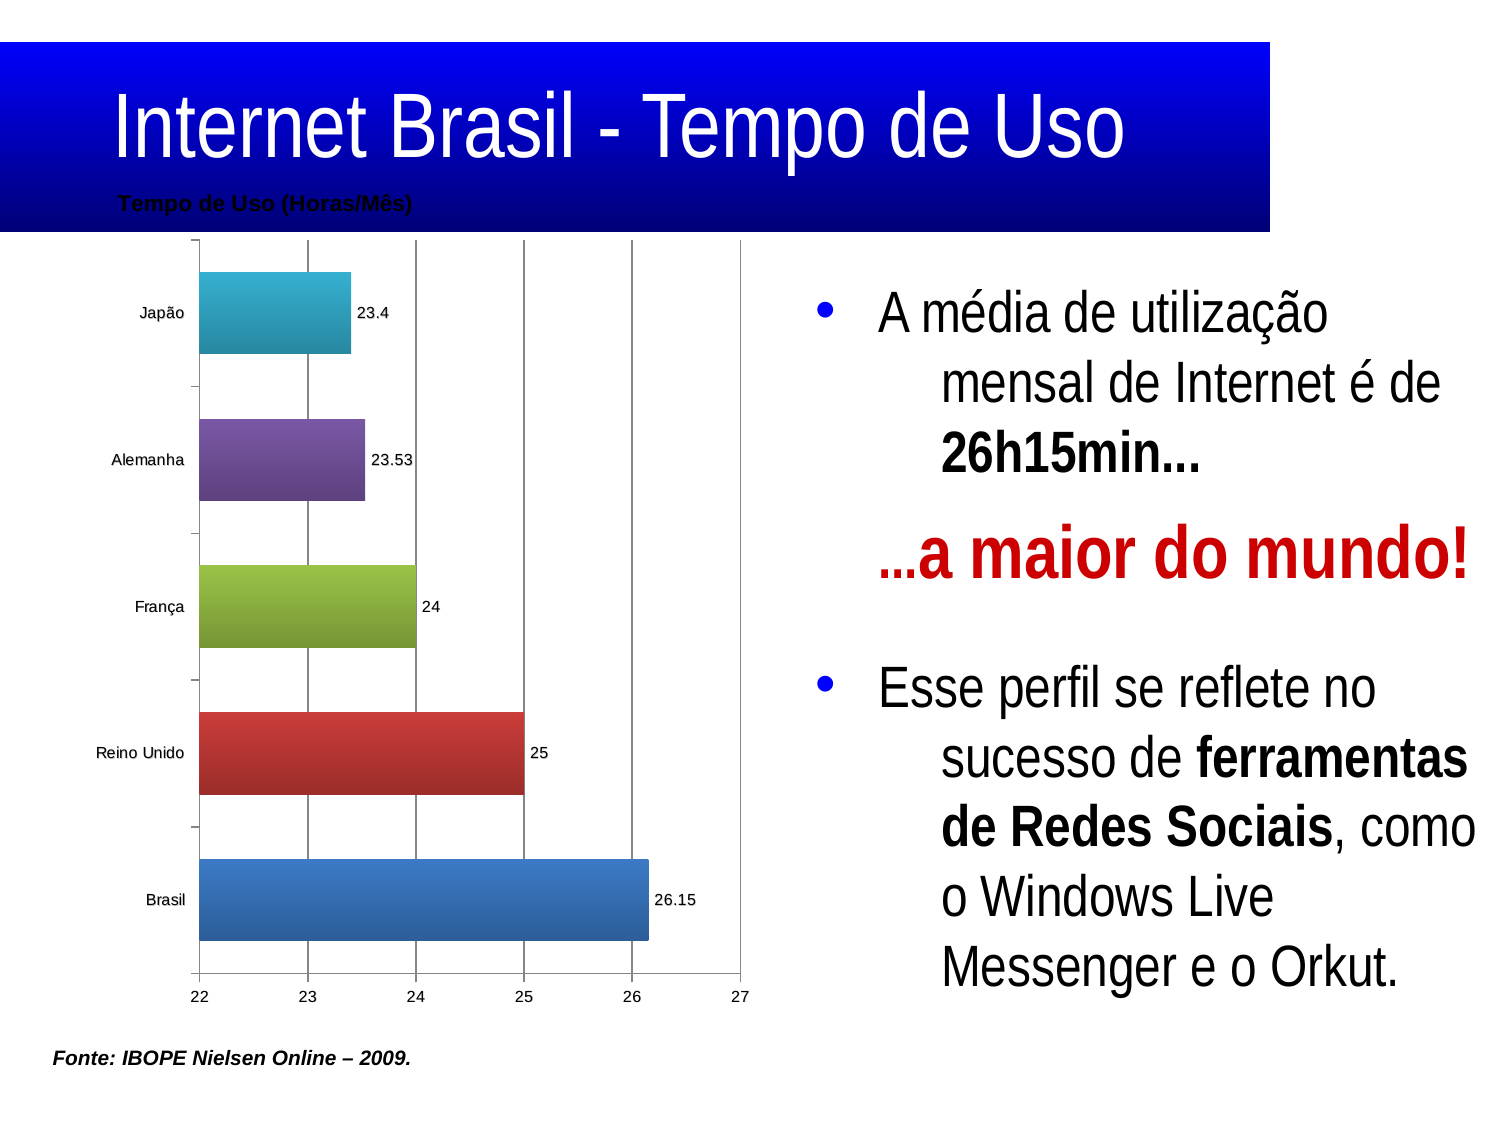

# Internet Brasil - Tempo de Uso
### Chart: Tempo de Uso (Horas/Mês)
| Category | Tempo de Uso (Horas/Mês) |
|---|---|
| Brasil | 26.15 |
| Reino Unido | 25.0 |
| França | 24.0 |
| Alemanha | 23.53 |
| Japão | 23.4 |A média de utilização mensal de Internet é de 26h15min...
...a maior do mundo!
Esse perfil se reflete no sucesso de ferramentas de Redes Sociais, como o Windows Live Messenger e o Orkut.
Fonte: IBOPE Nielsen Online – 2009.